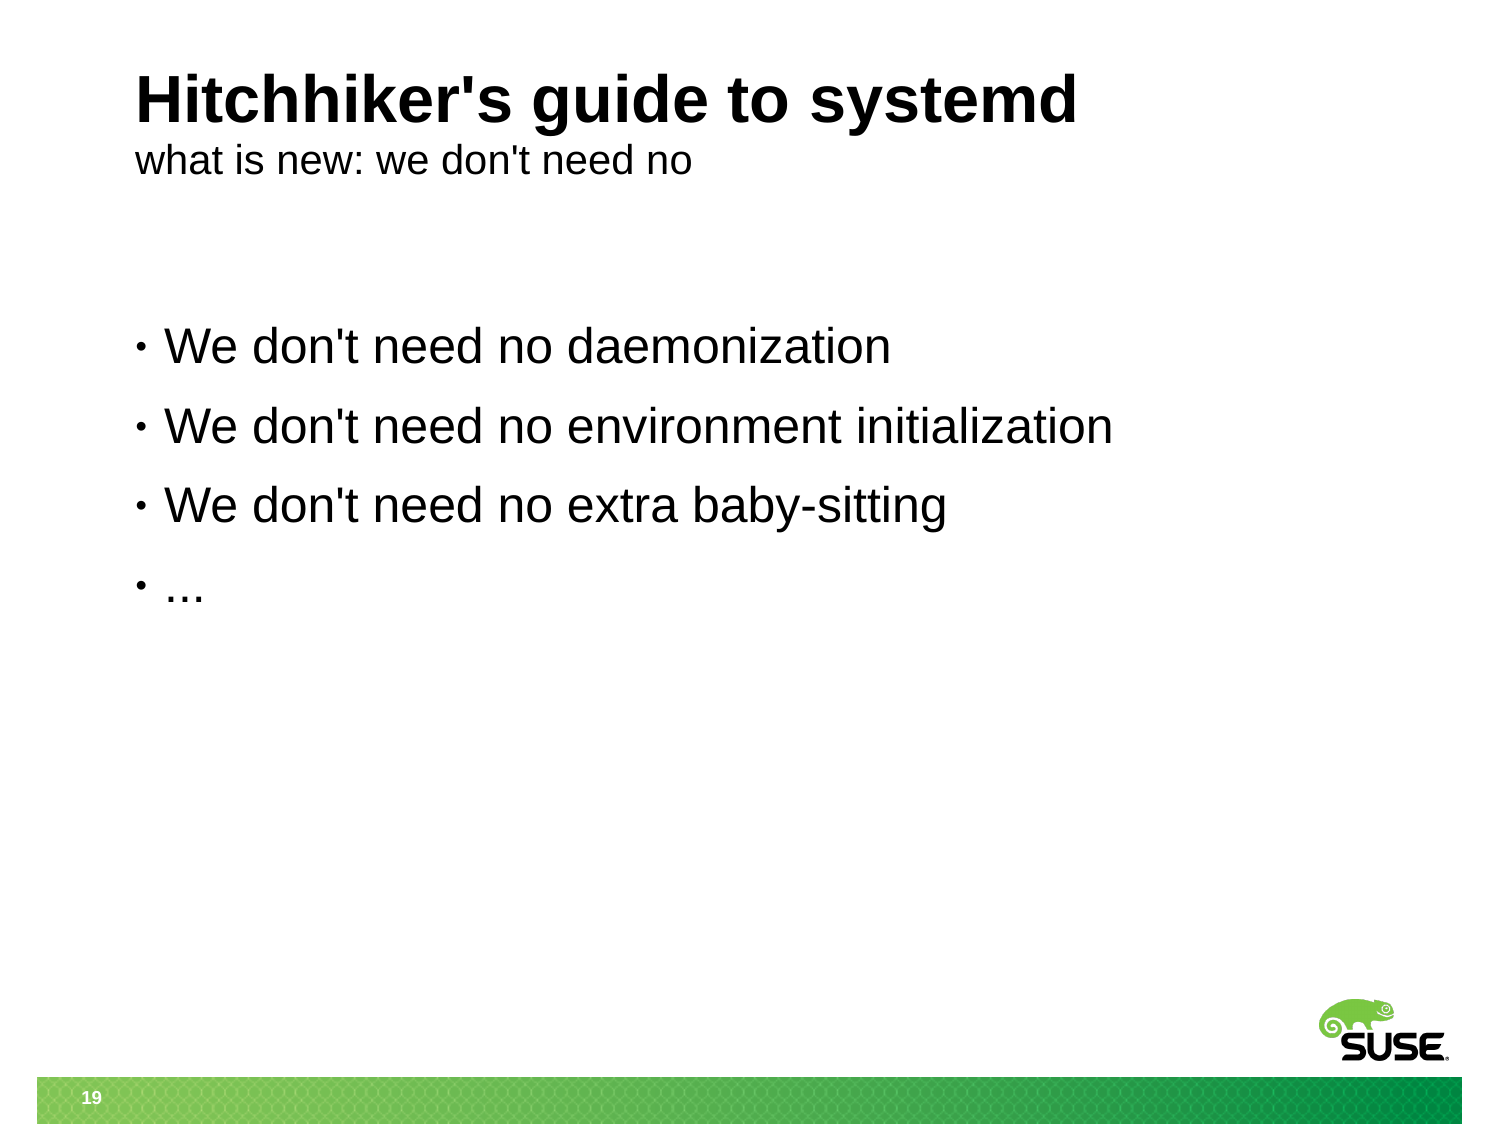

# Hitchhiker's guide to systemd what is new: we don't need no
We don't need no daemonization
We don't need no environment initialization
We don't need no extra baby-sitting
...